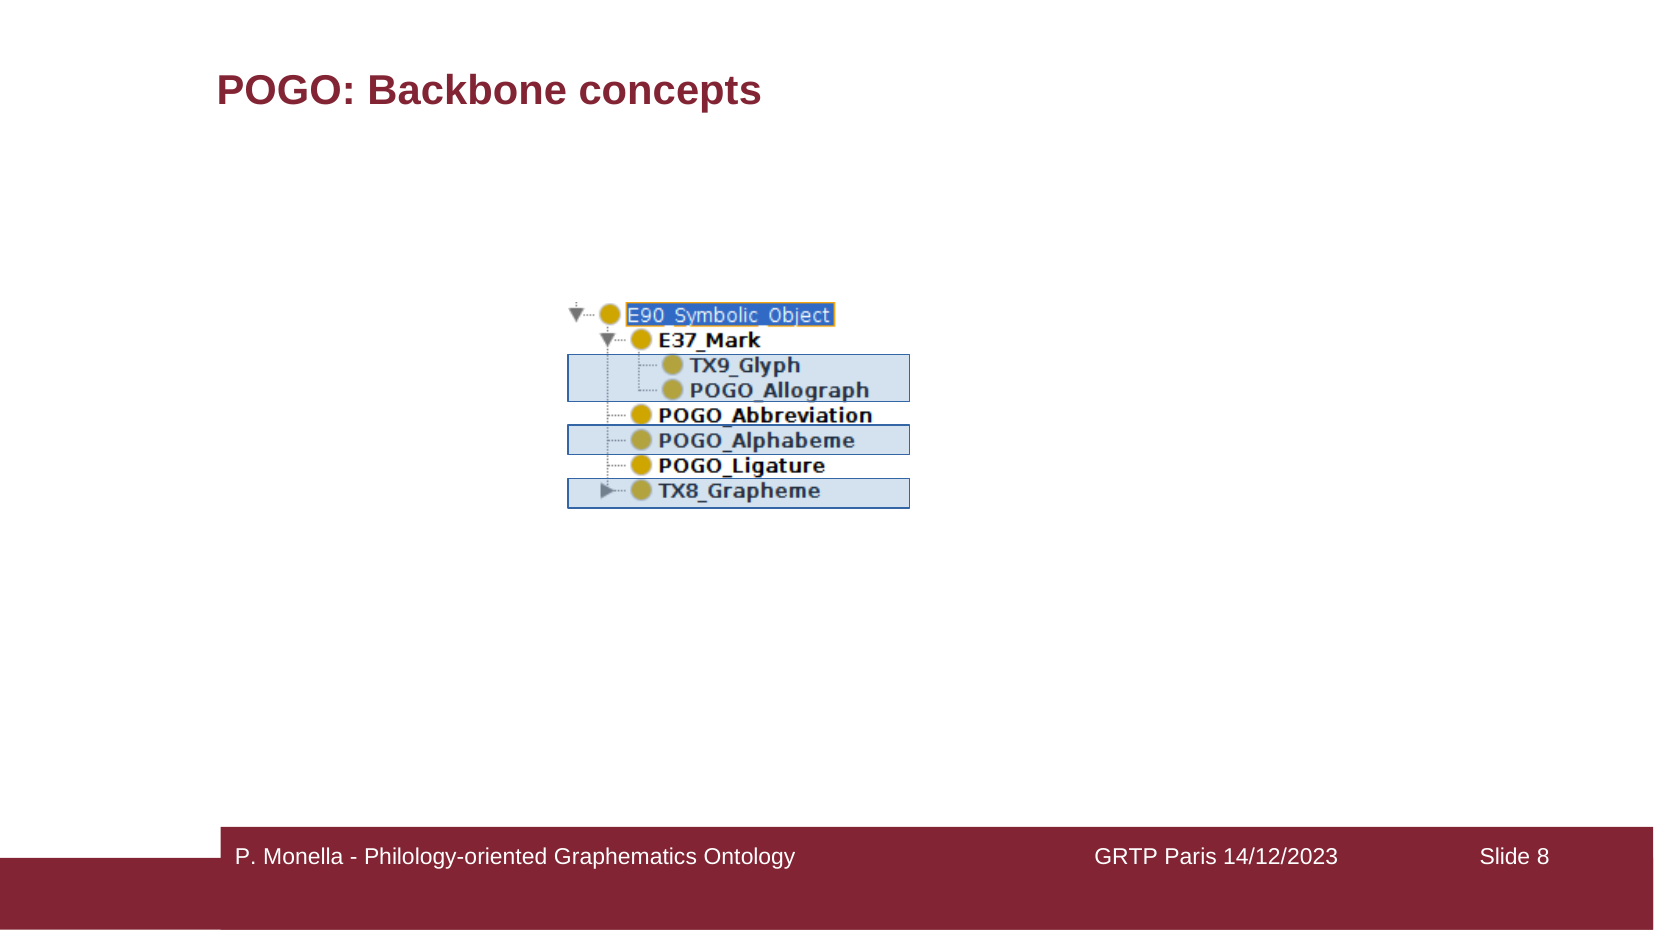

# POGO: Backbone concepts
P. Monella - Philology-oriented Graphematics Ontology
8